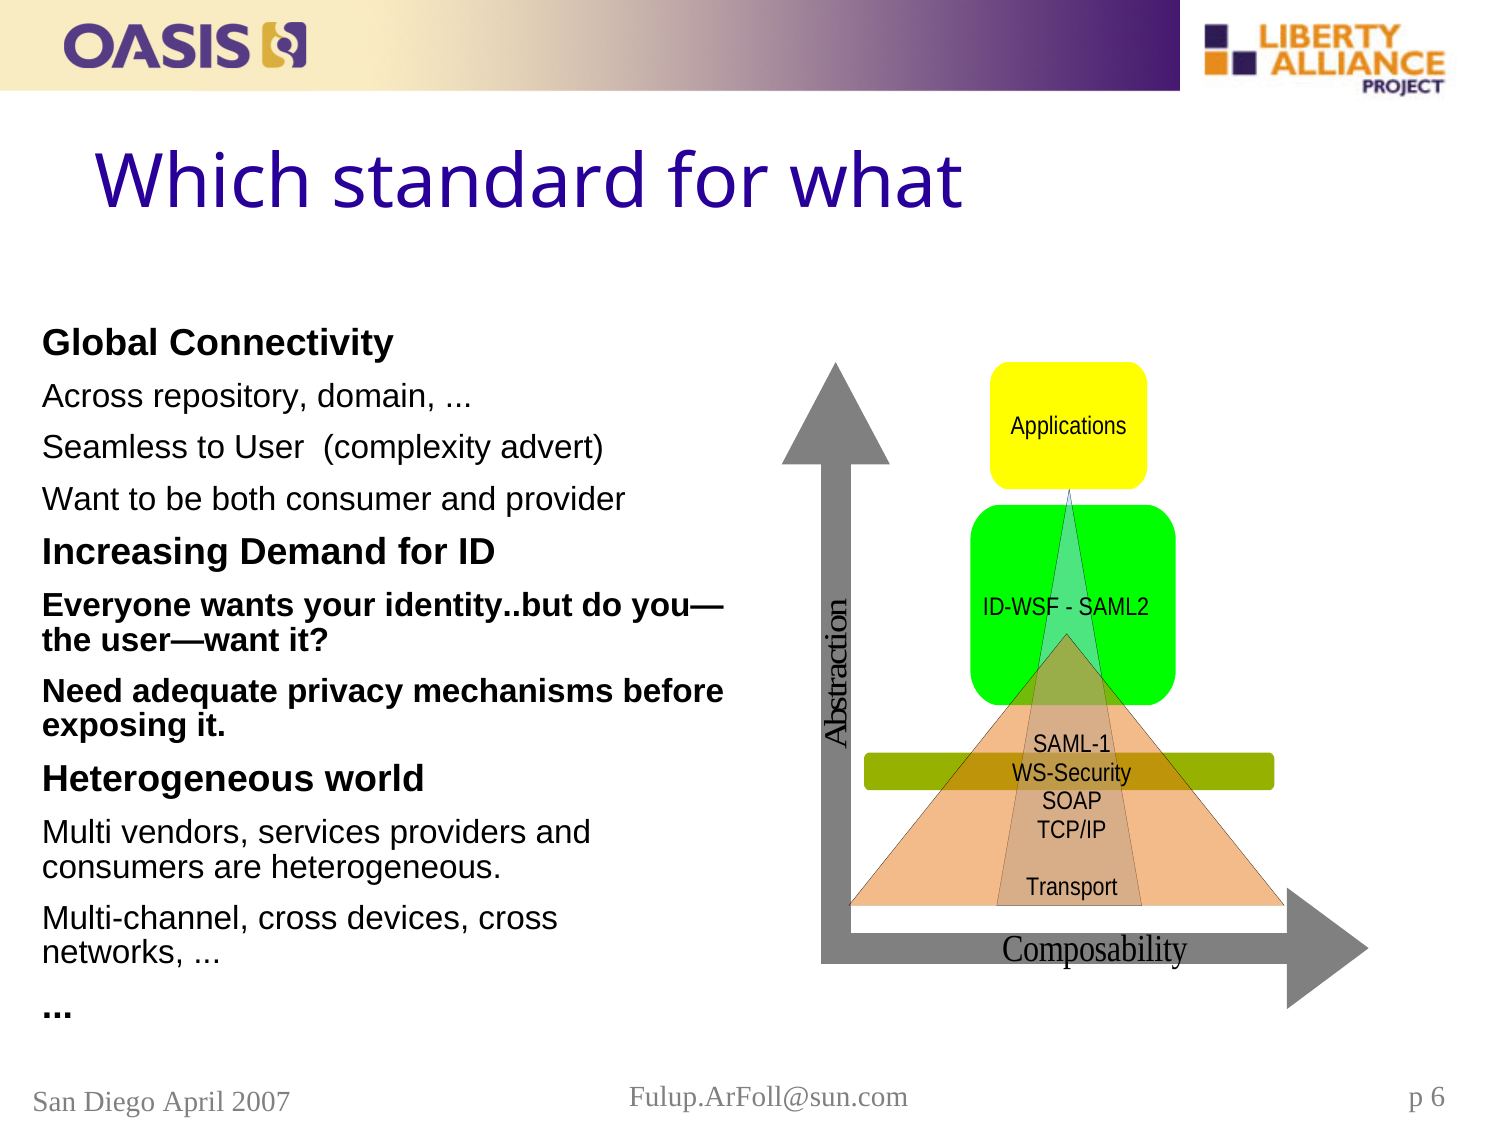

# Which standard for what
Global Connectivity
Across repository, domain, ...
Seamless to User (complexity advert)
Want to be both consumer and provider
Increasing Demand for ID
Everyone wants your identity..but do you—the user—want it?
Need adequate privacy mechanisms before exposing it.
Heterogeneous world
Multi vendors, services providers and consumers are heterogeneous.
Multi-channel, cross devices, cross networks, ...
...